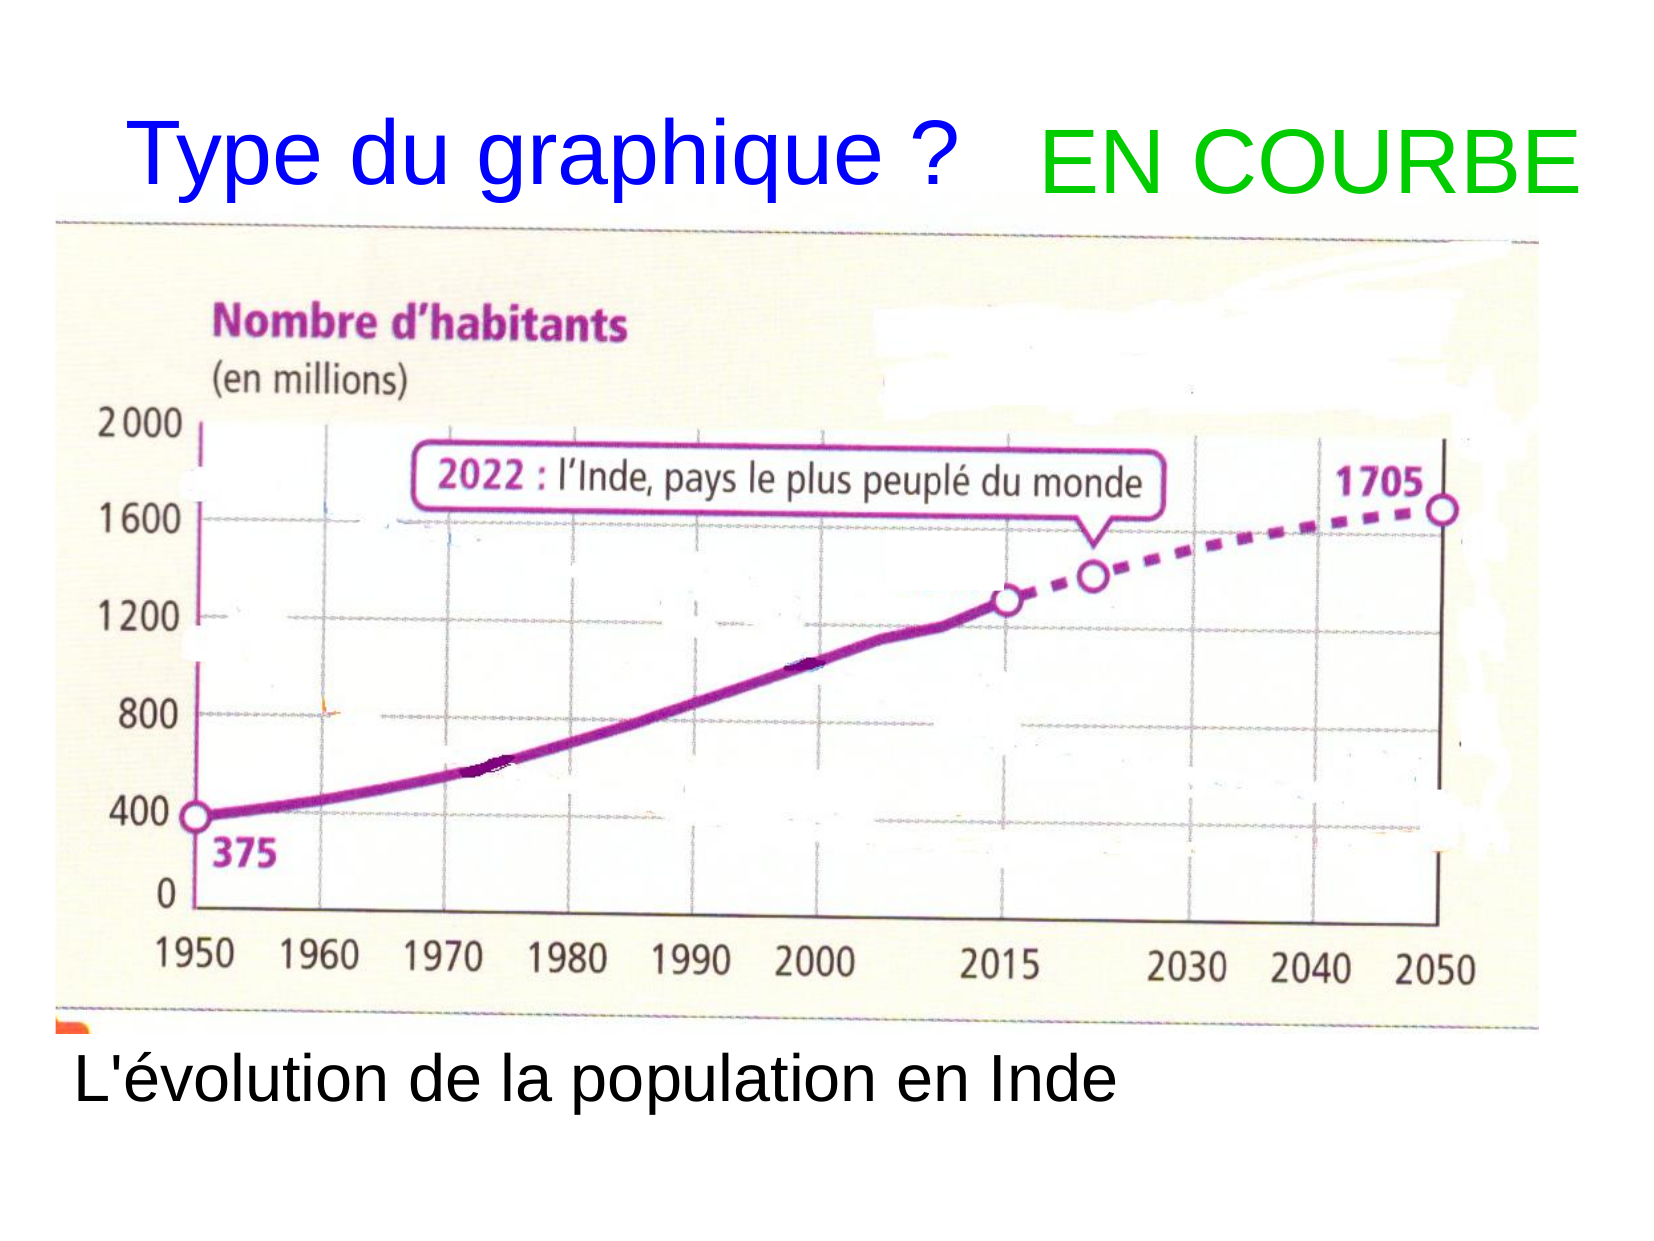

# Type du graphique ?
EN COURBE
L'évolution de la population en Inde